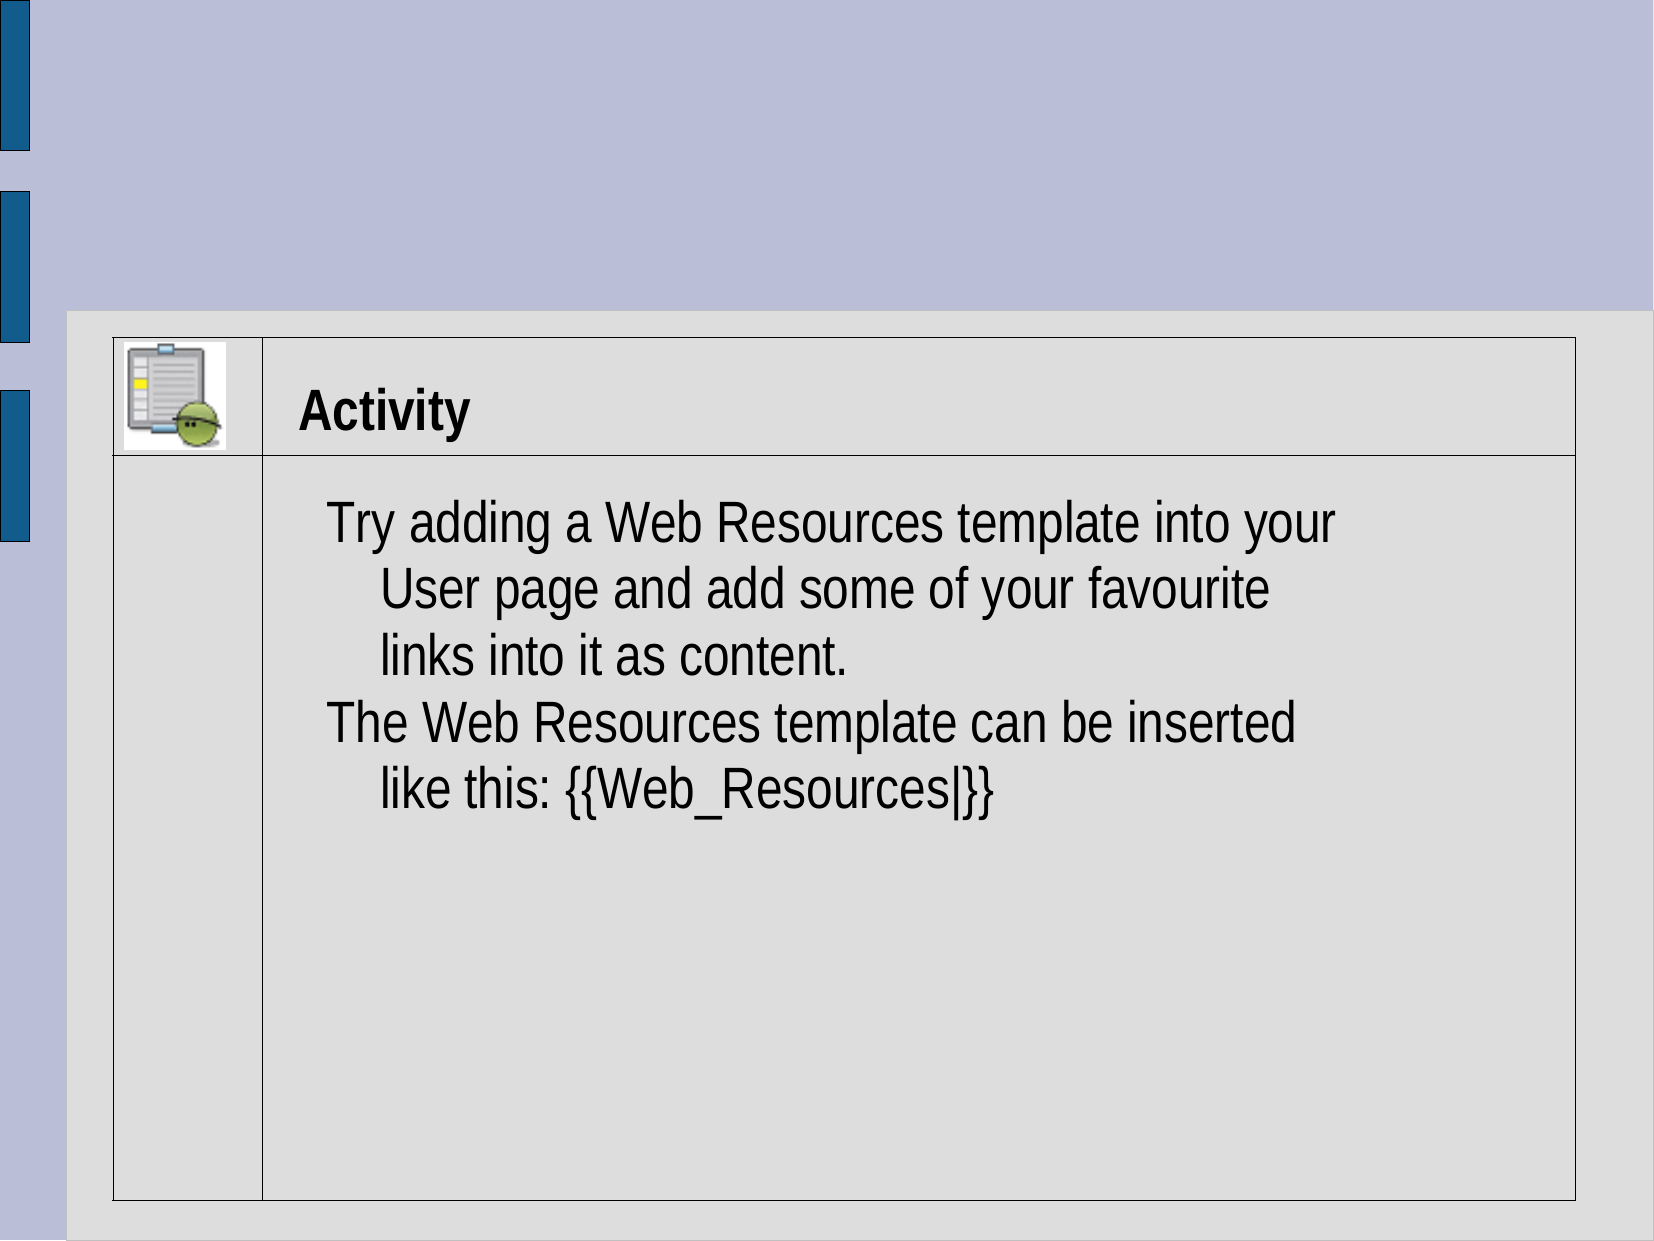

Activity
# Try adding a Web Resources template into your User page and add some of your favourite links into it as content.
The Web Resources template can be inserted like this: {{Web_Resources|}}